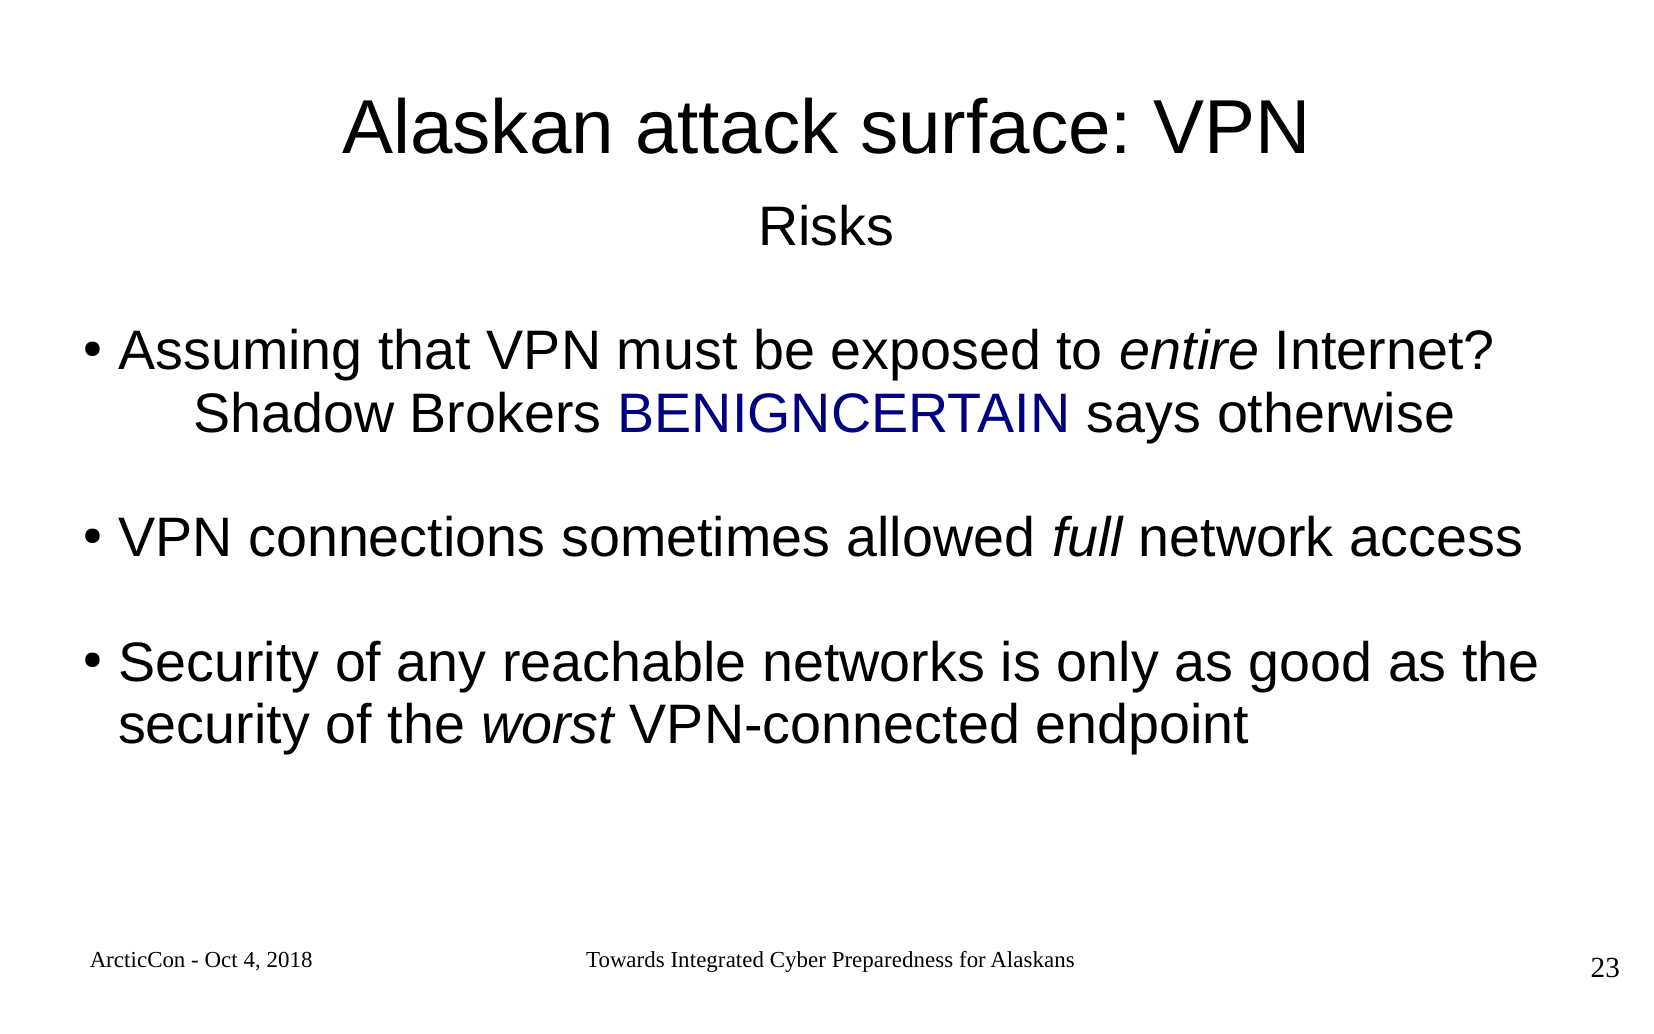

# Alaskan attack surface: VPN
Risks
Assuming that VPN must be exposed to entire Internet?
	Shadow Brokers BENIGNCERTAIN says otherwise
VPN connections sometimes allowed full network access
Security of any reachable networks is only as good as the security of the worst VPN-connected endpoint